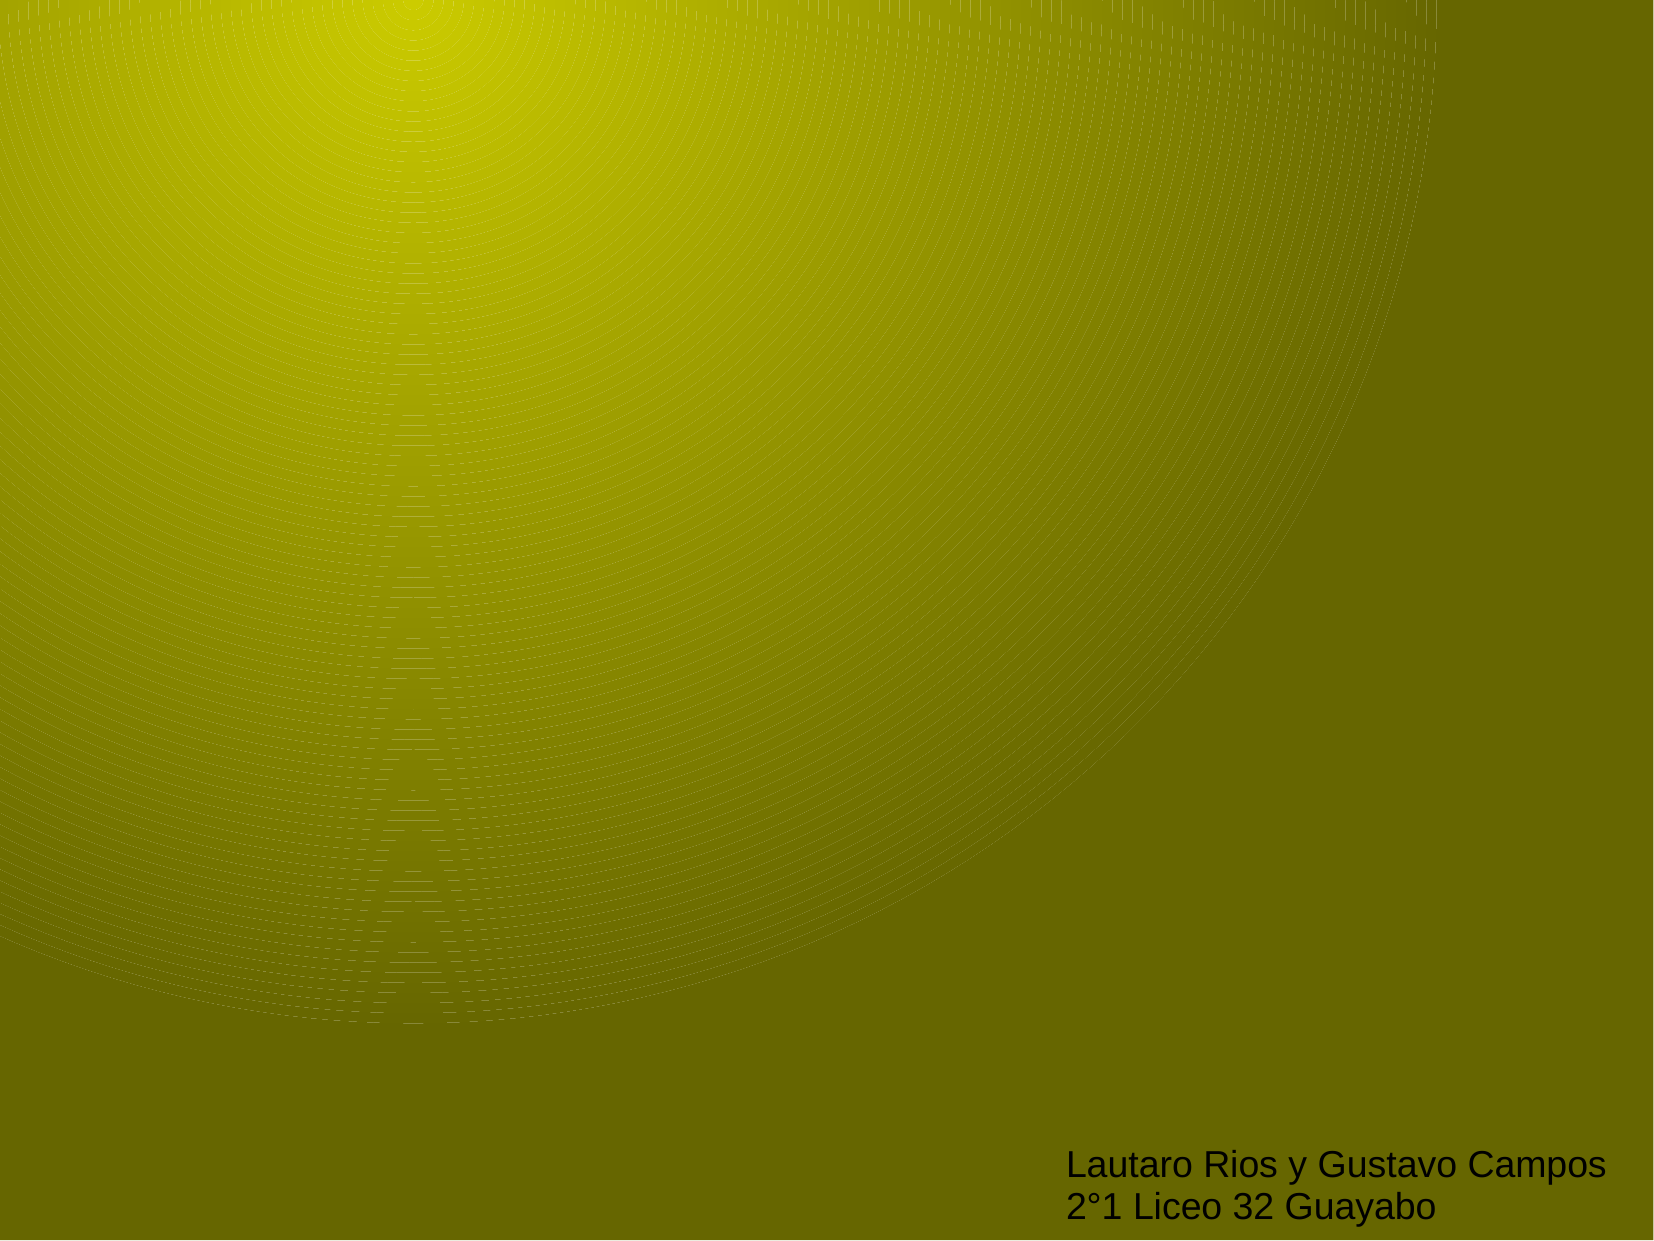

Lautaro Rios y Gustavo Campos 2°1 Liceo 32 Guayabo